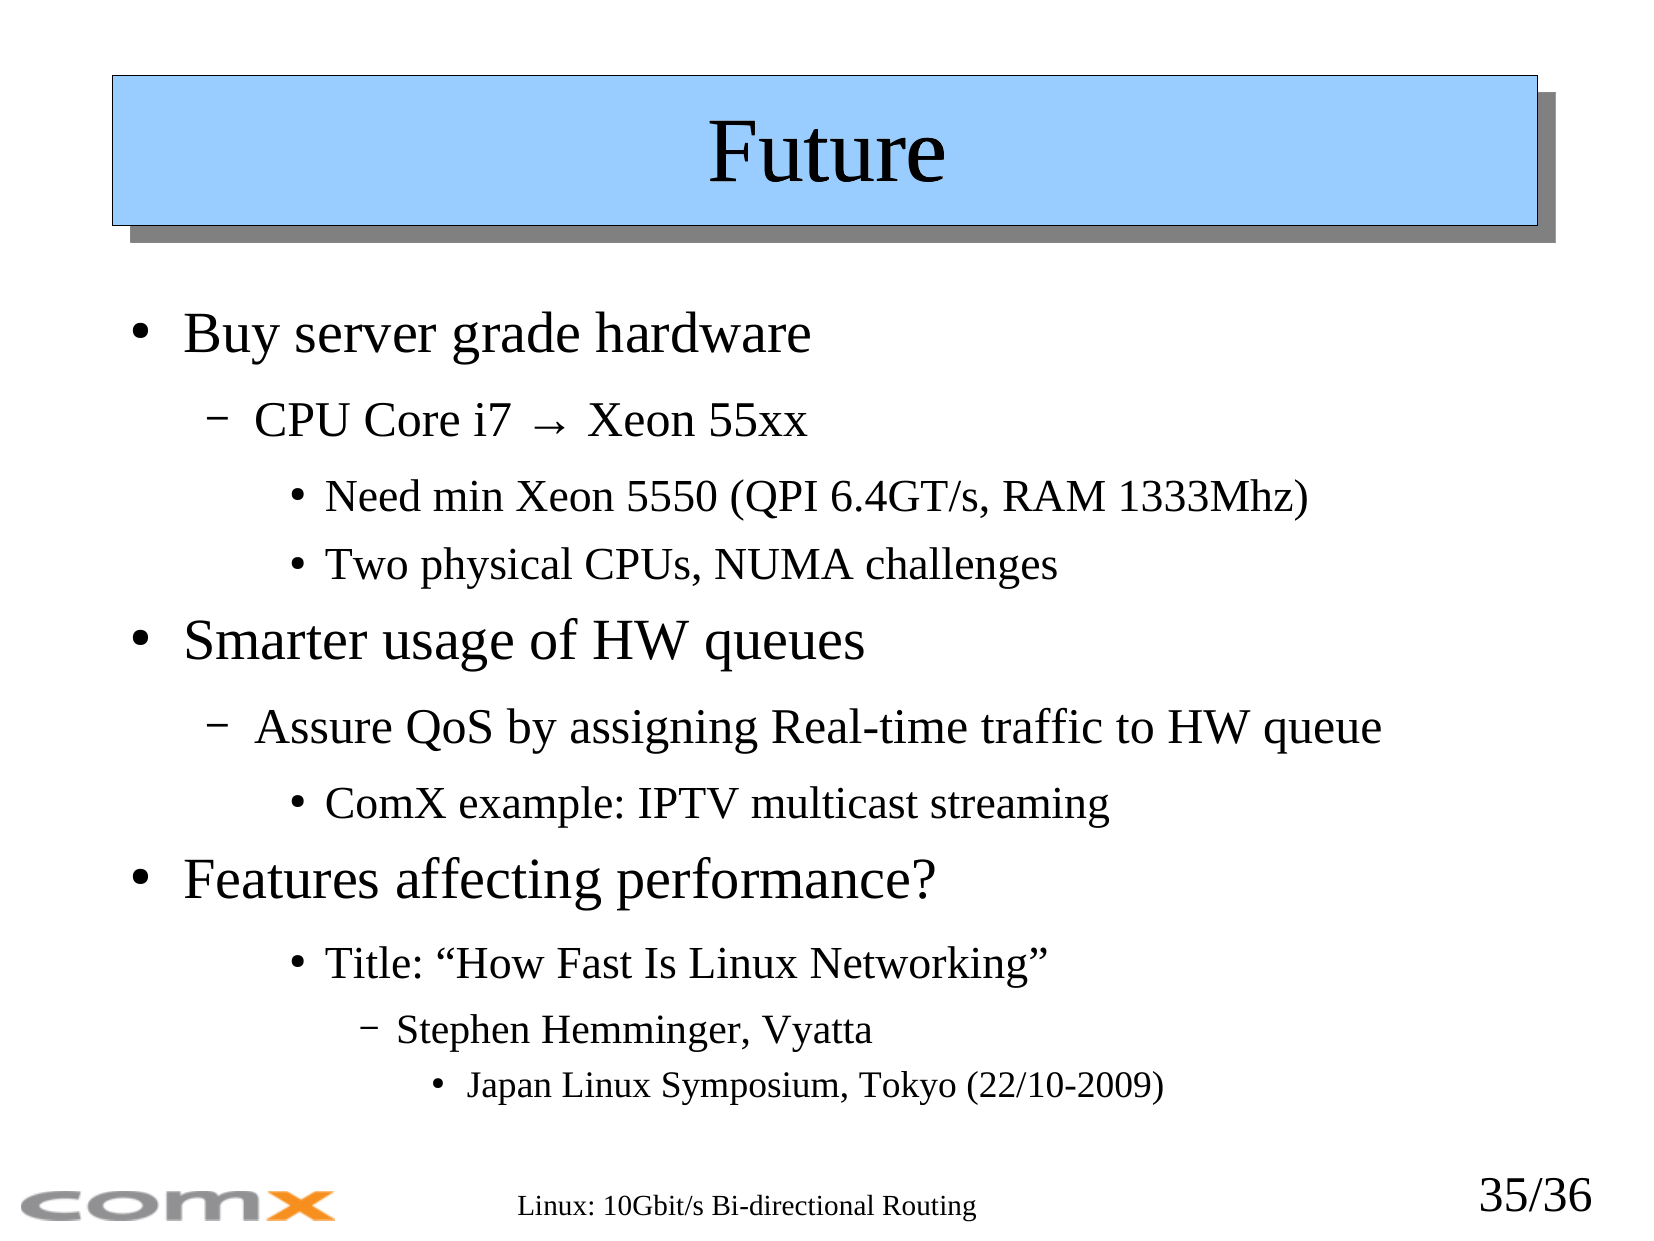

# Future
Buy server grade hardware
CPU Core i7 → Xeon 55xx
Need min Xeon 5550 (QPI 6.4GT/s, RAM 1333Mhz)
Two physical CPUs, NUMA challenges
Smarter usage of HW queues
Assure QoS by assigning Real-time traffic to HW queue
ComX example: IPTV multicast streaming
Features affecting performance?
Title: “How Fast Is Linux Networking”
Stephen Hemminger, Vyatta
Japan Linux Symposium, Tokyo (22/10-2009)